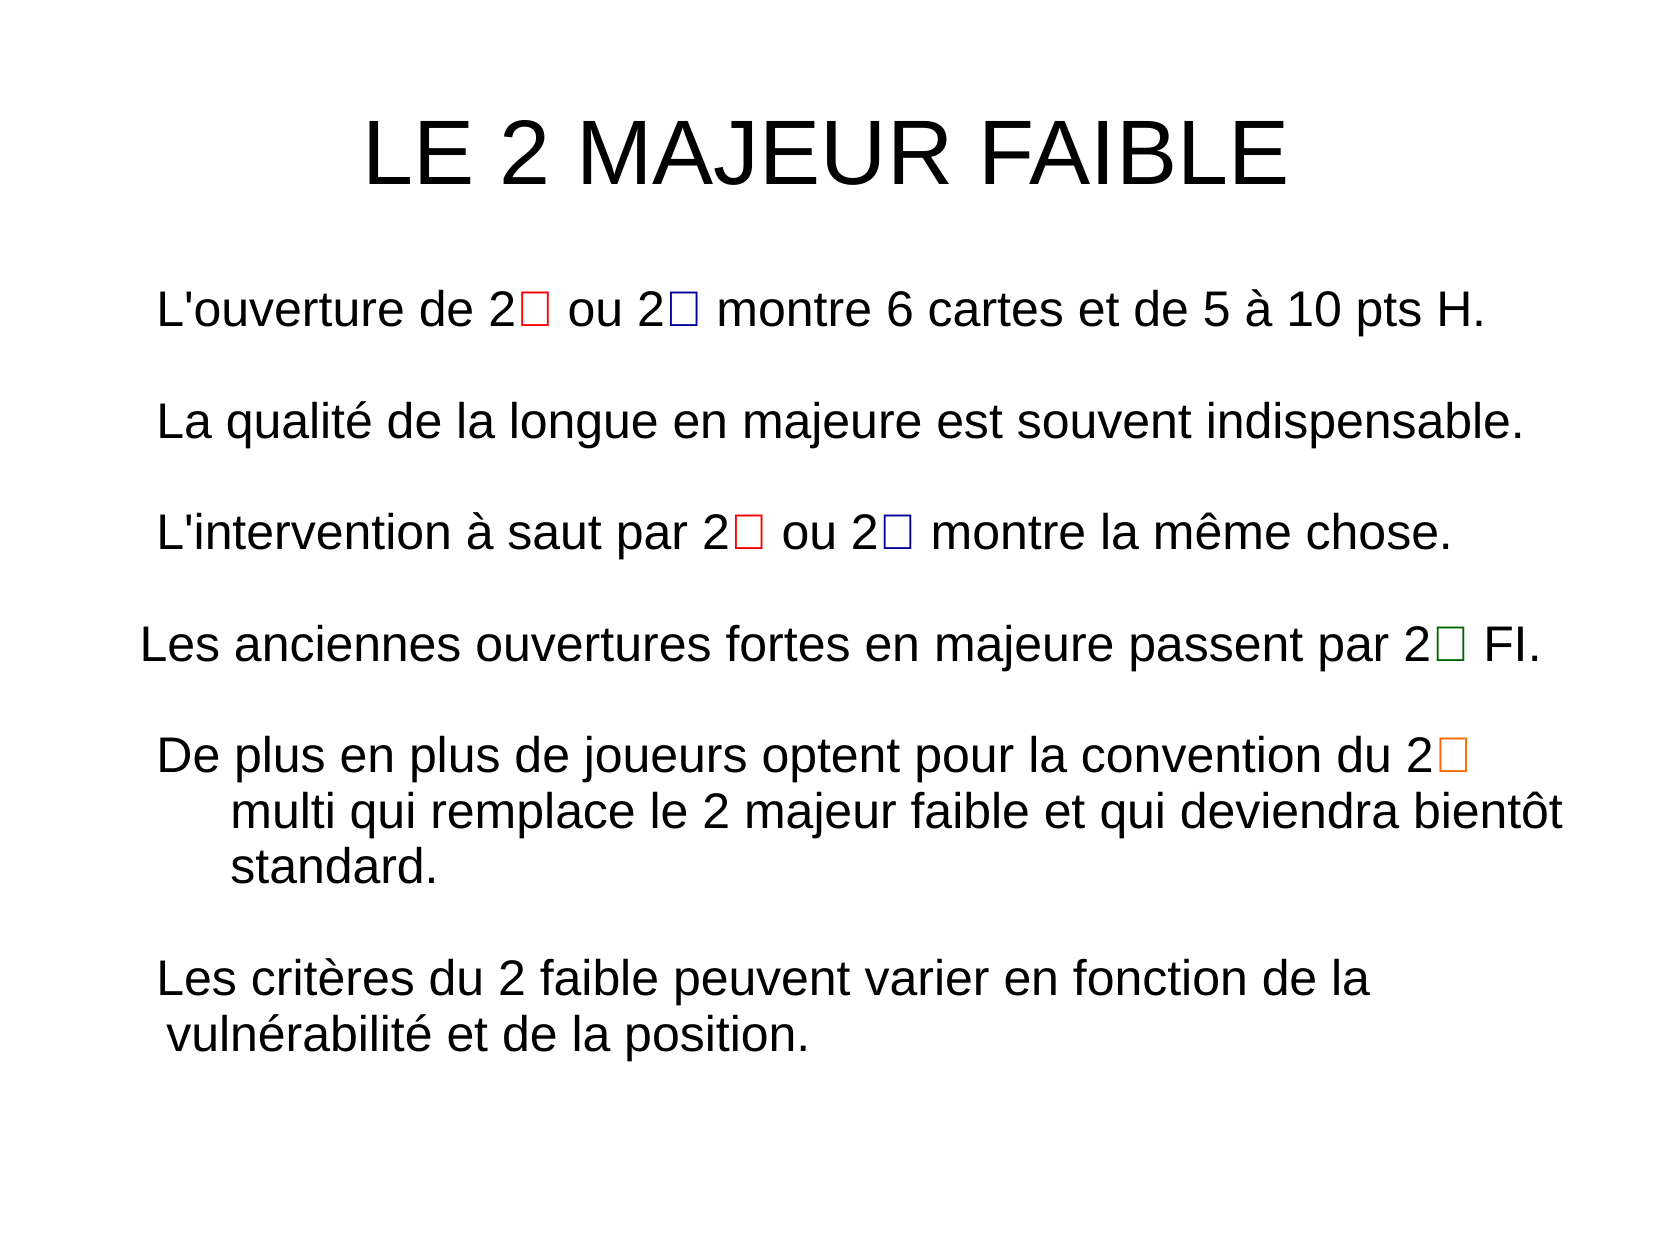

# LE 2 MAJEUR FAIBLE
	L'ouverture de 2 ou 2 montre 6 cartes et de 5 à 10 pts H.
	La qualité de la longue en majeure est souvent indispensable.
	L'intervention à saut par 2 ou 2 montre la même chose.
 Les anciennes ouvertures fortes en majeure passent par 2 FI.
	De plus en plus de joueurs optent pour la convention du 2 			multi qui remplace le 2 majeur faible et qui deviendra bientôt 		standard.
	Les critères du 2 faible peuvent varier en fonction de la 			 vulnérabilité et de la position.